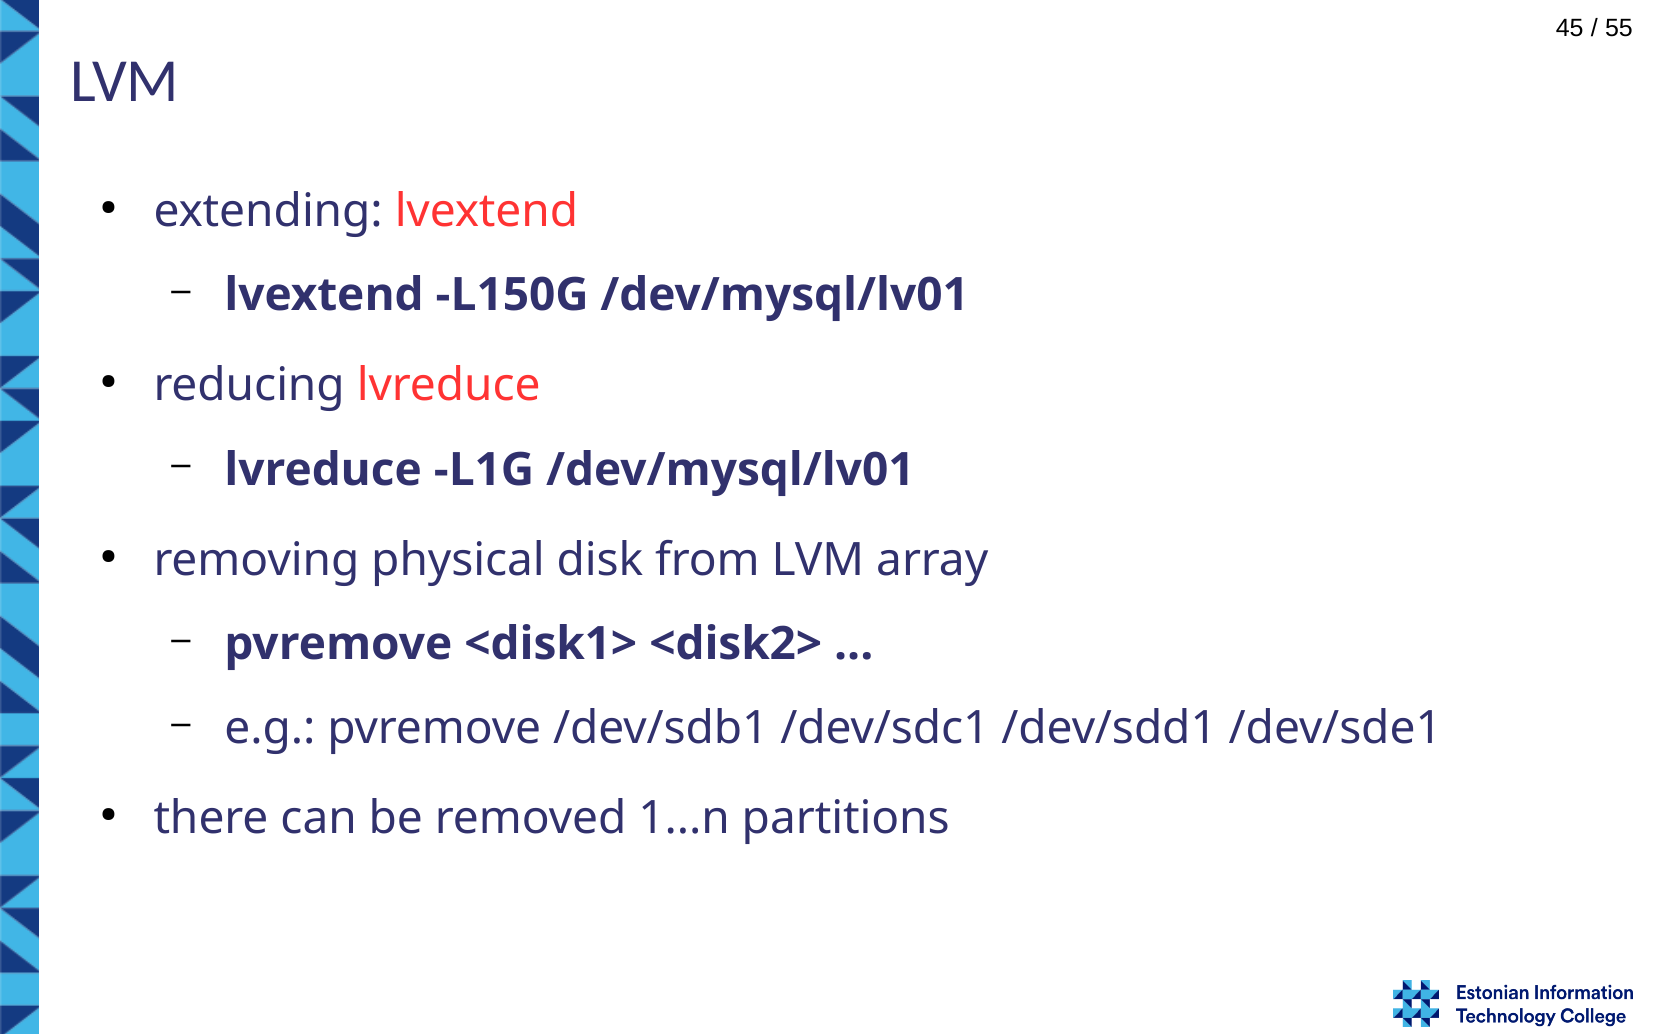

# LVM
extending: lvextend
lvextend -L150G /dev/mysql/lv01
reducing lvreduce
lvreduce -L1G /dev/mysql/lv01
removing physical disk from LVM array
pvremove <disk1> <disk2> ...
e.g.: pvremove /dev/sdb1 /dev/sdc1 /dev/sdd1 /dev/sde1
there can be removed 1...n partitions